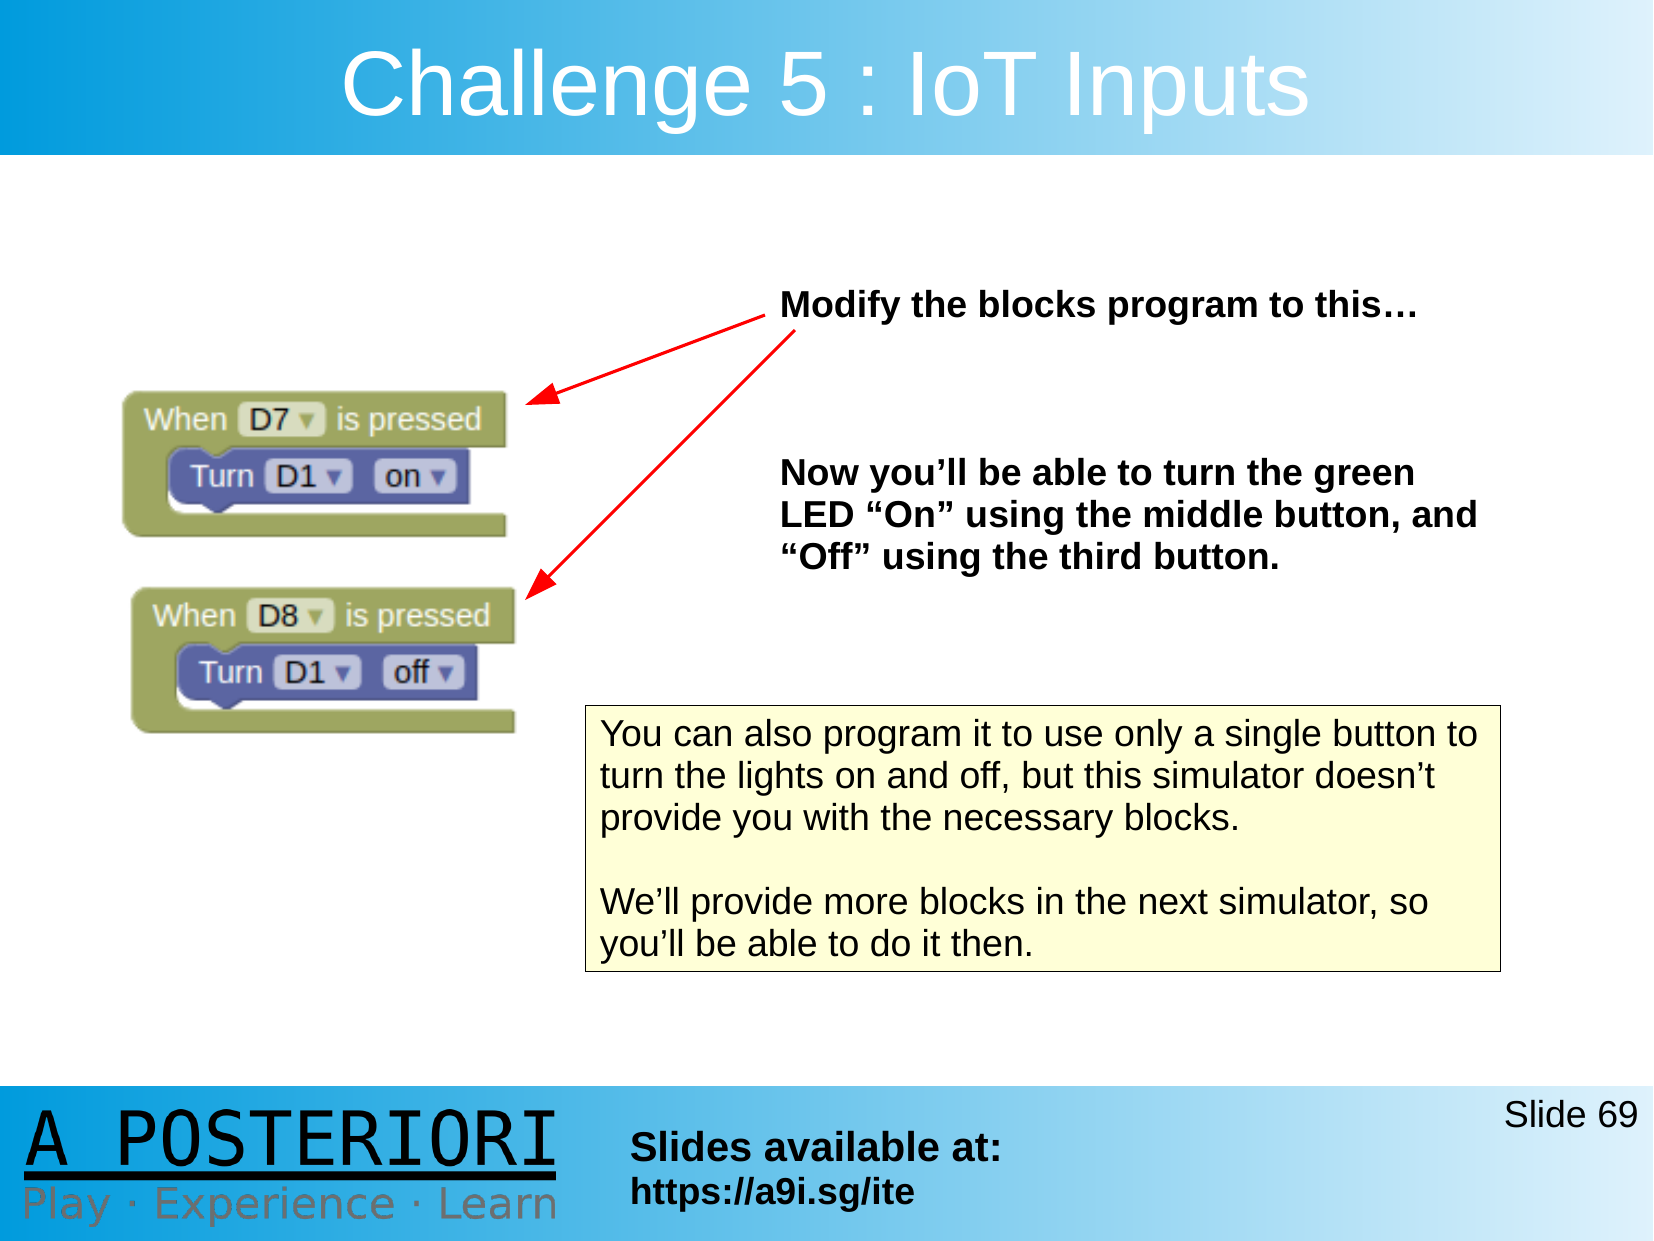

# Challenge 5 : IoT Inputs
Modify the blocks program to this…
Now you’ll be able to turn the green LED “On” using the middle button, and “Off” using the third button.
You can also program it to use only a single button to turn the lights on and off, but this simulator doesn’t provide you with the necessary blocks.
We’ll provide more blocks in the next simulator, so you’ll be able to do it then.